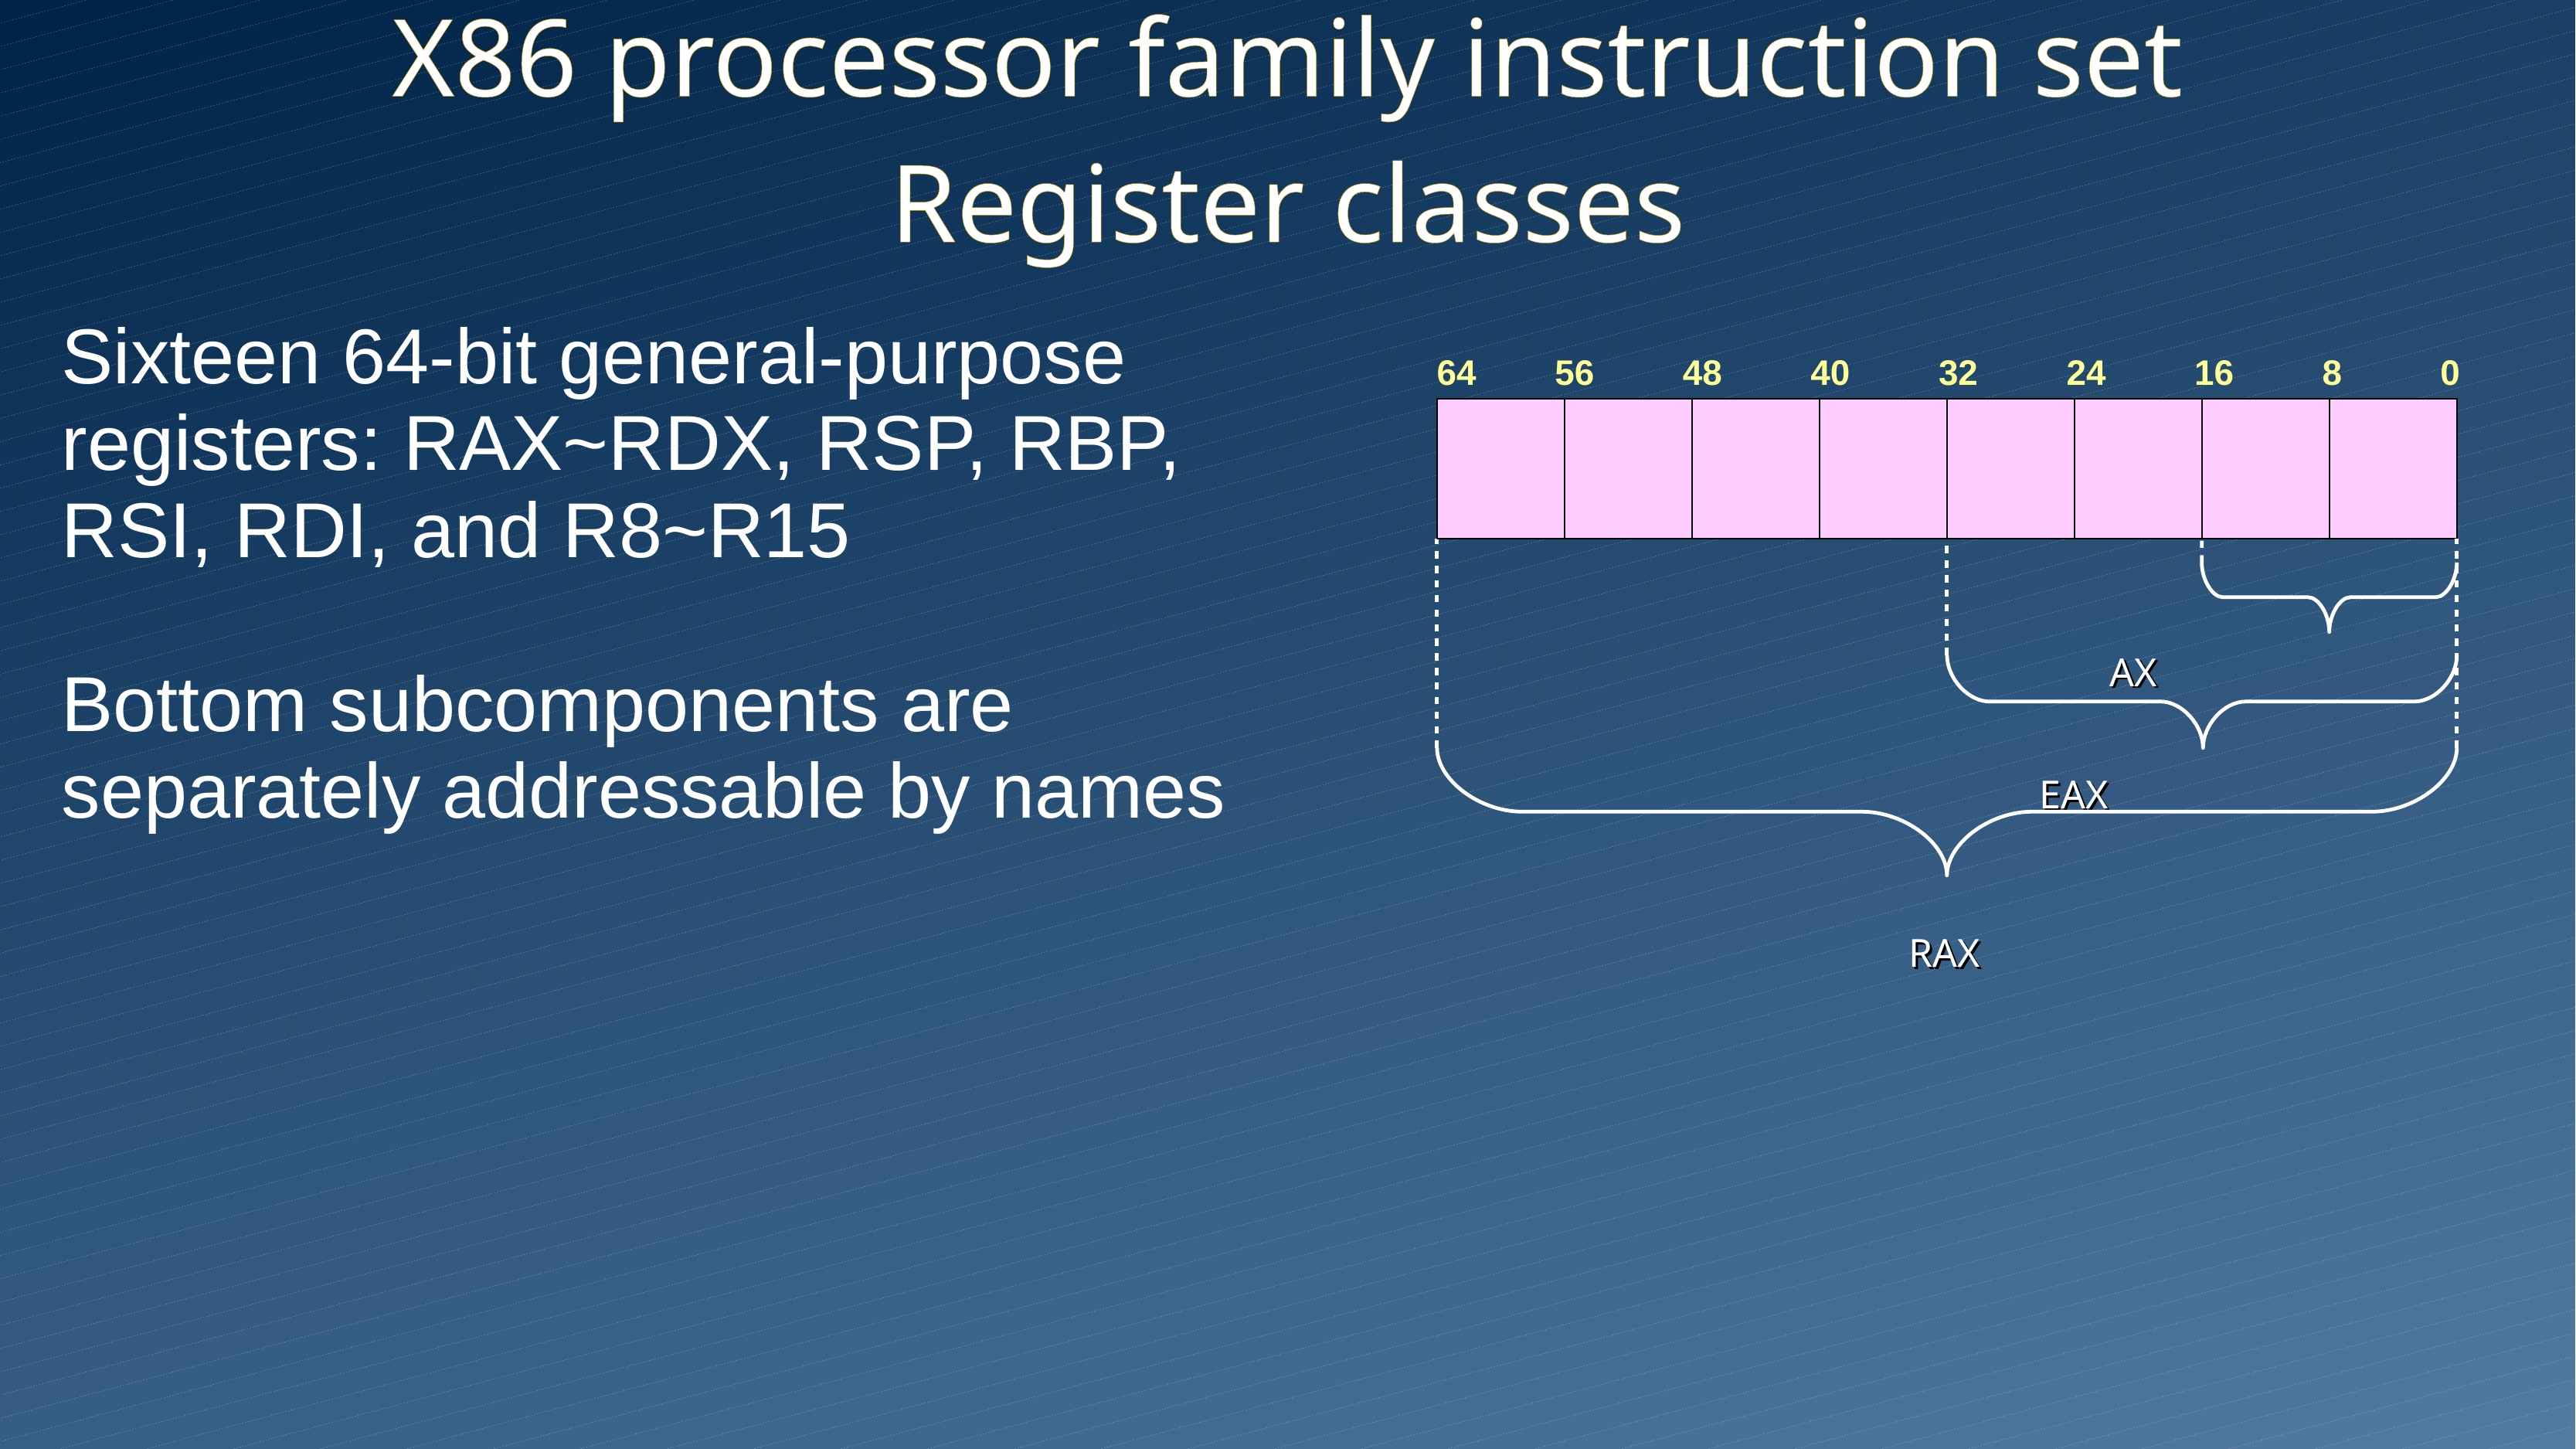

X86 processor family instruction set
Register classes
Sixteen 64-bit general-purpose registers: RAX~RDX, RSP, RBP, RSI, RDI, and R8~R15
Bottom subcomponents are separately addressable by names
64 56 48 40 32 24 16 8 0
# AX
 EAX
 RAX